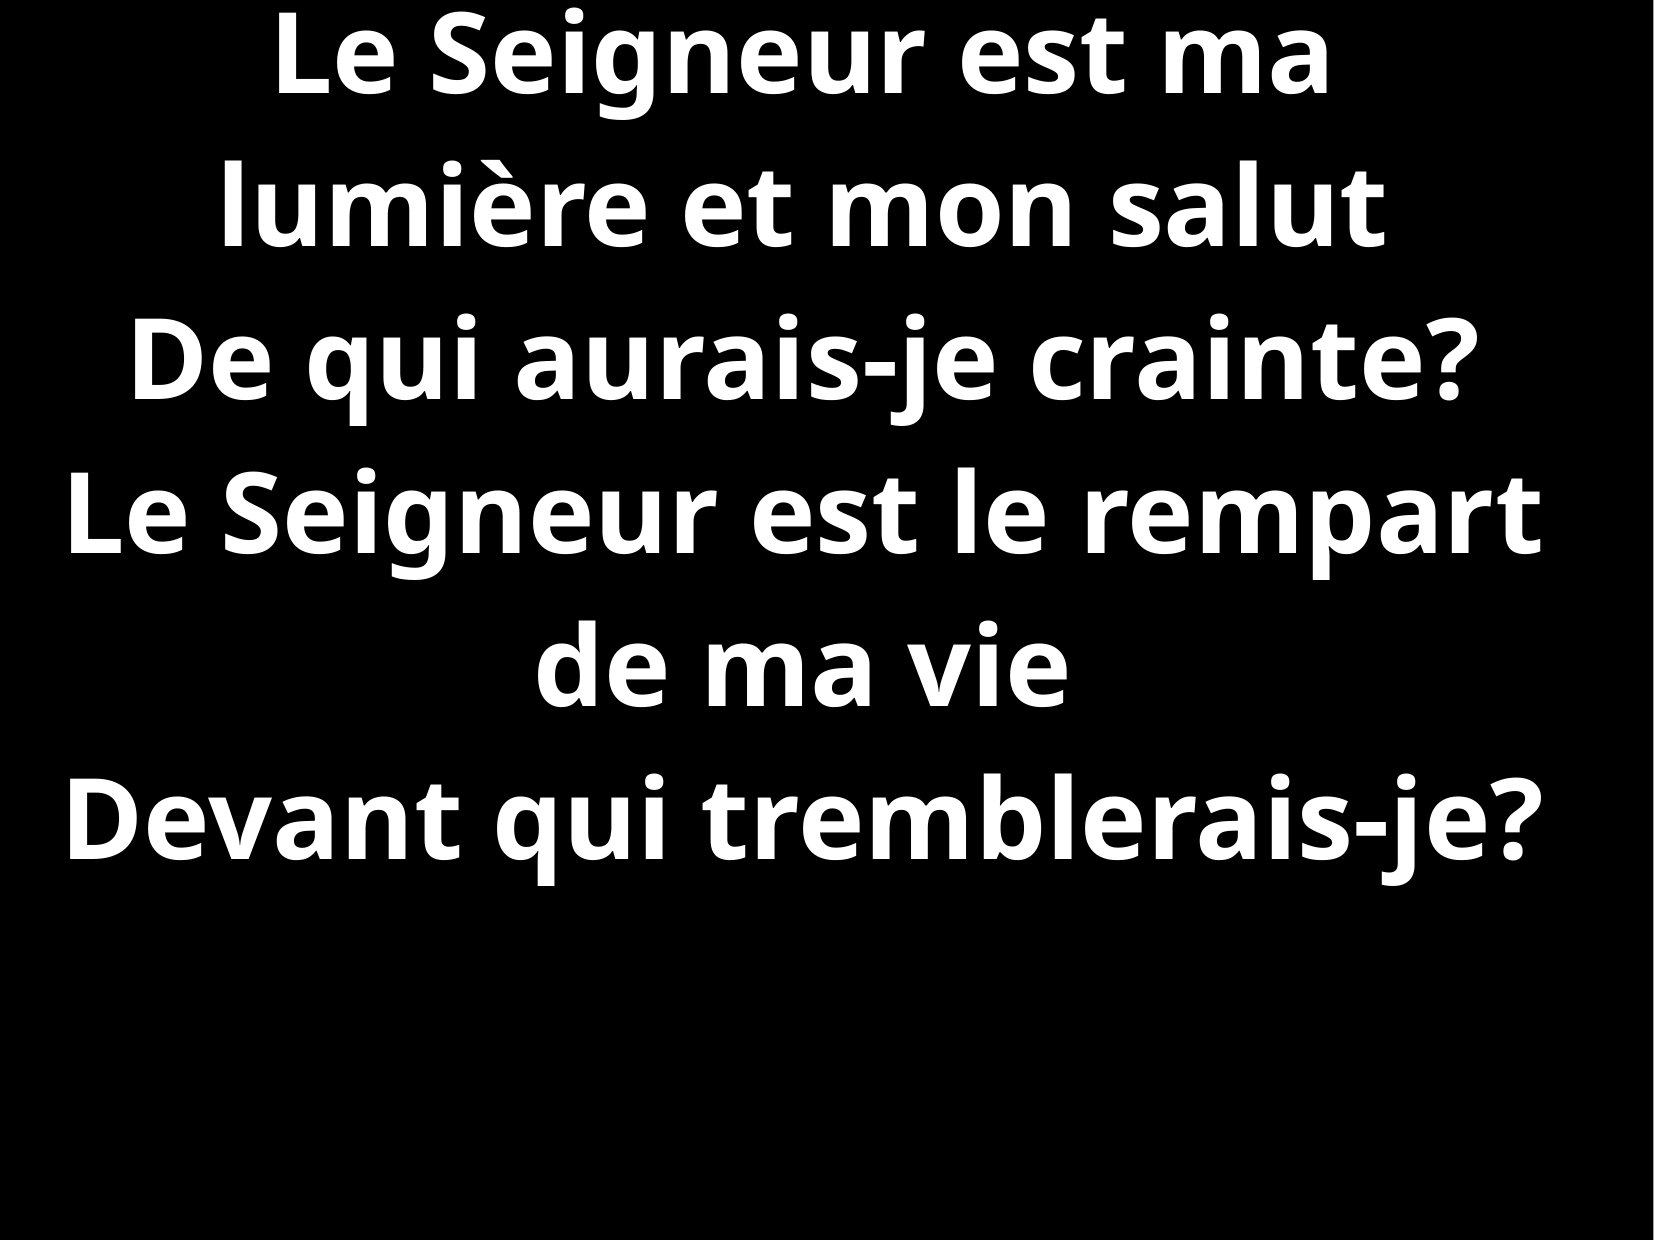

# Le Seigneur est ma lumière et mon salut
De qui aurais-je crainte?
Le Seigneur est le rempart de ma vie
Devant qui tremblerais-je?